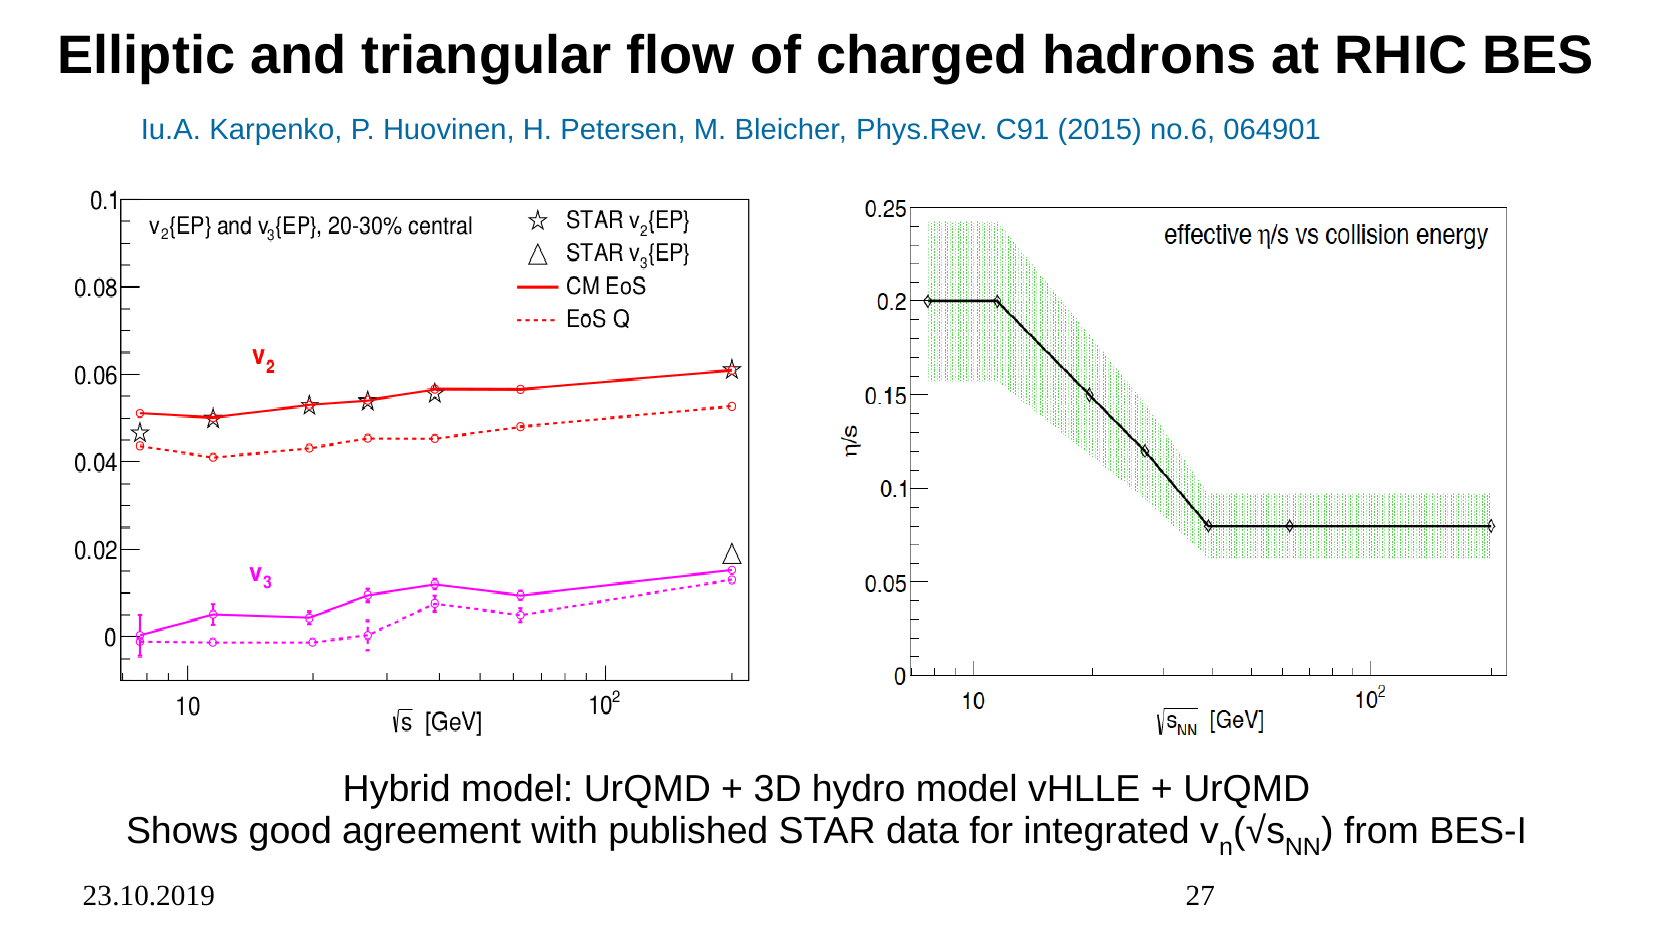

# Elliptic and triangular flow of charged hadrons at RHIC BES
 Iu.A. Karpenko, P. Huovinen, H. Petersen, M. Bleicher, Phys.Rev. C91 (2015) no.6, 064901
Hybrid model: UrQMD + 3D hydro model vHLLE + UrQMD
Shows good agreement with published STAR data for integrated vn(√sNN) from BES-I
23.10.2019